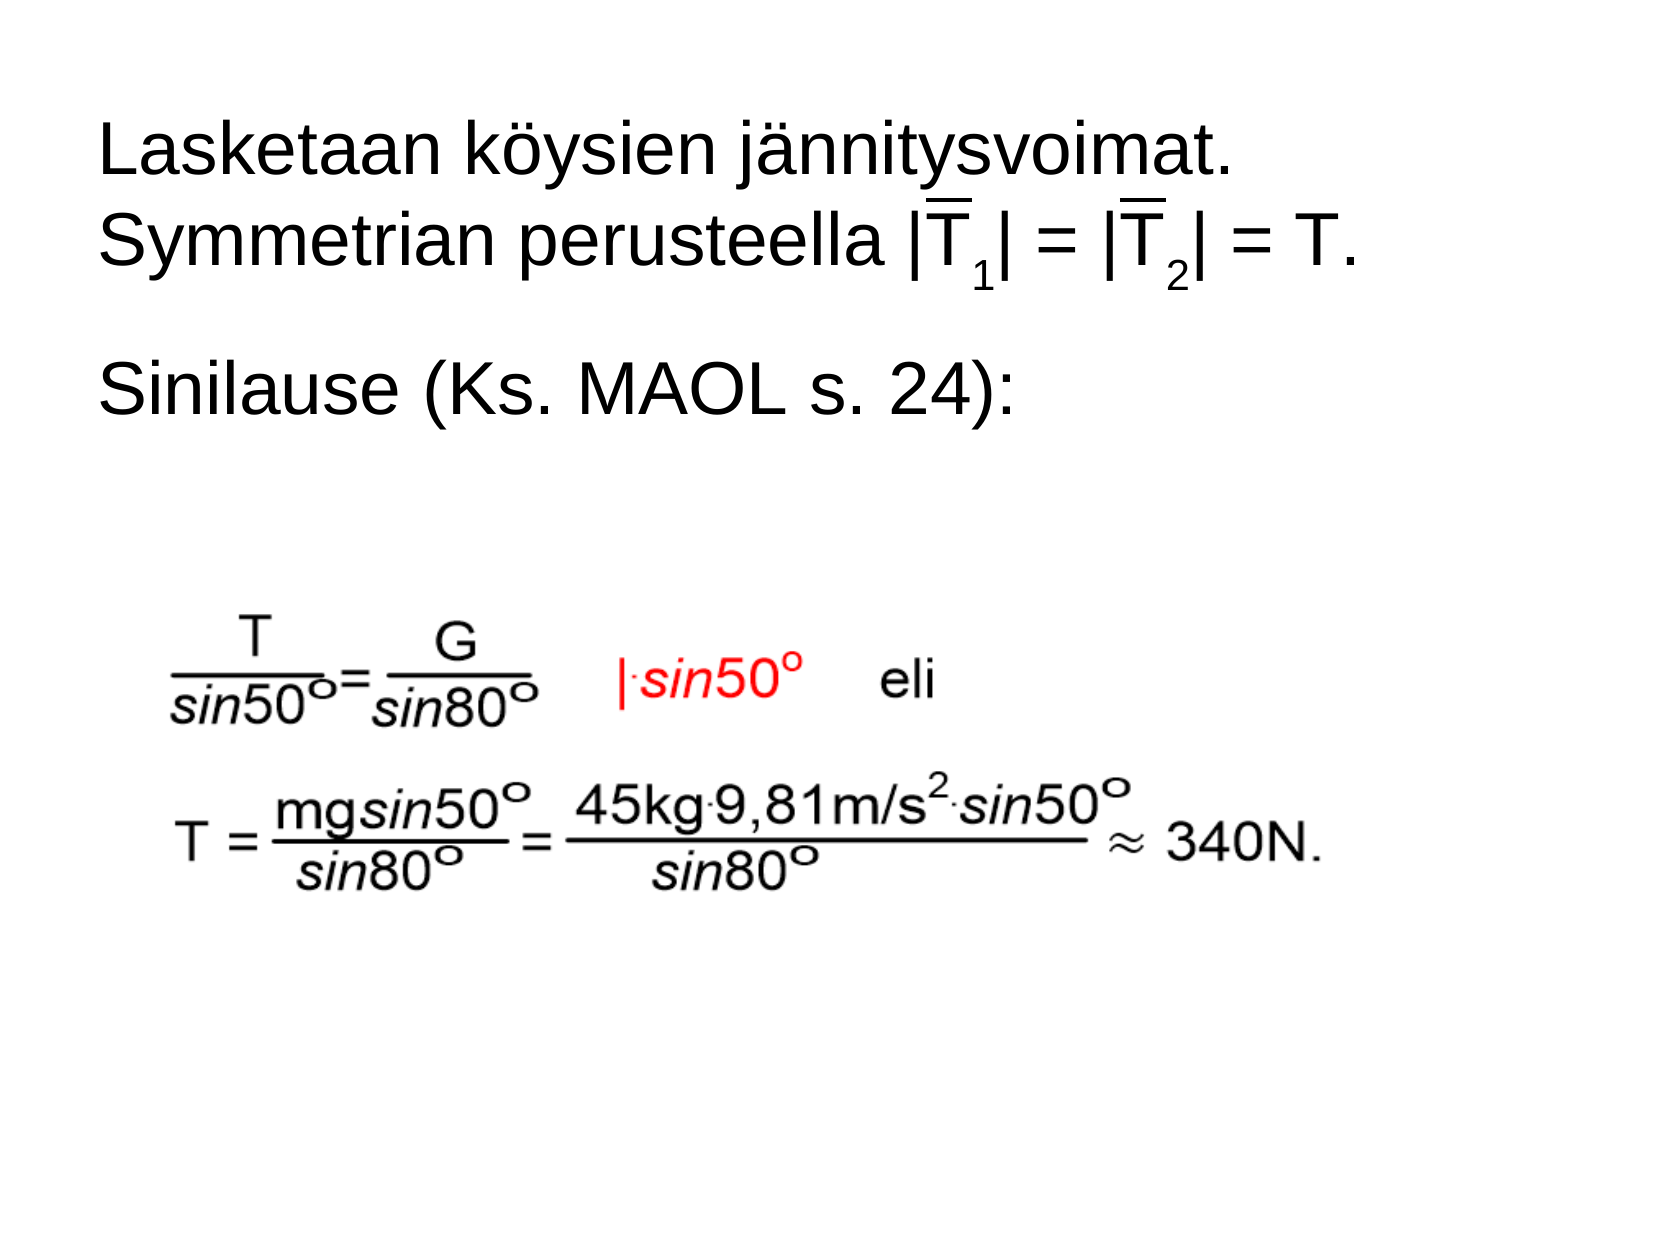

Lasketaan köysien jännitysvoimat. Symmetrian perusteella |T1| = |T2| = T.
Sinilause (Ks. MAOL s. 24):